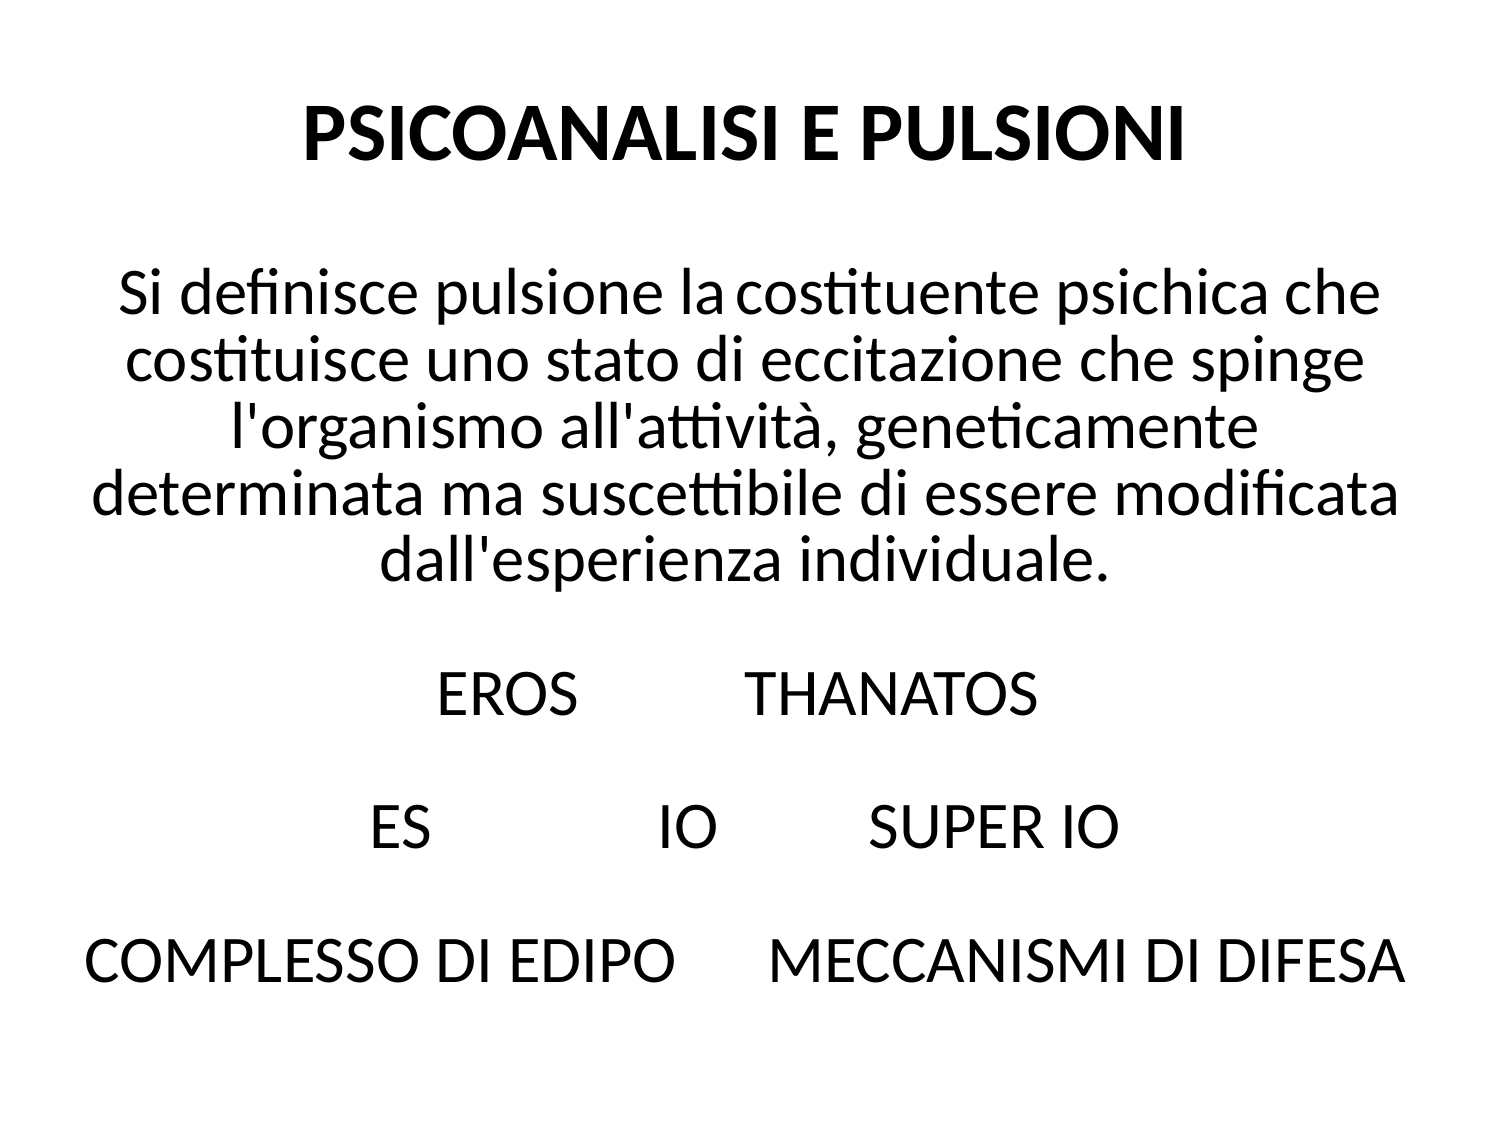

# PSICOANALISI E PULSIONI Si definisce pulsione la costituente psichica che costituisce uno stato di eccitazione che spinge l'organismo all'attività, geneticamente determinata ma suscettibile di essere modificata dall'esperienza individuale. EROS THANATOS ES IO SUPER IO COMPLESSO DI EDIPO MECCANISMI DI DIFESA